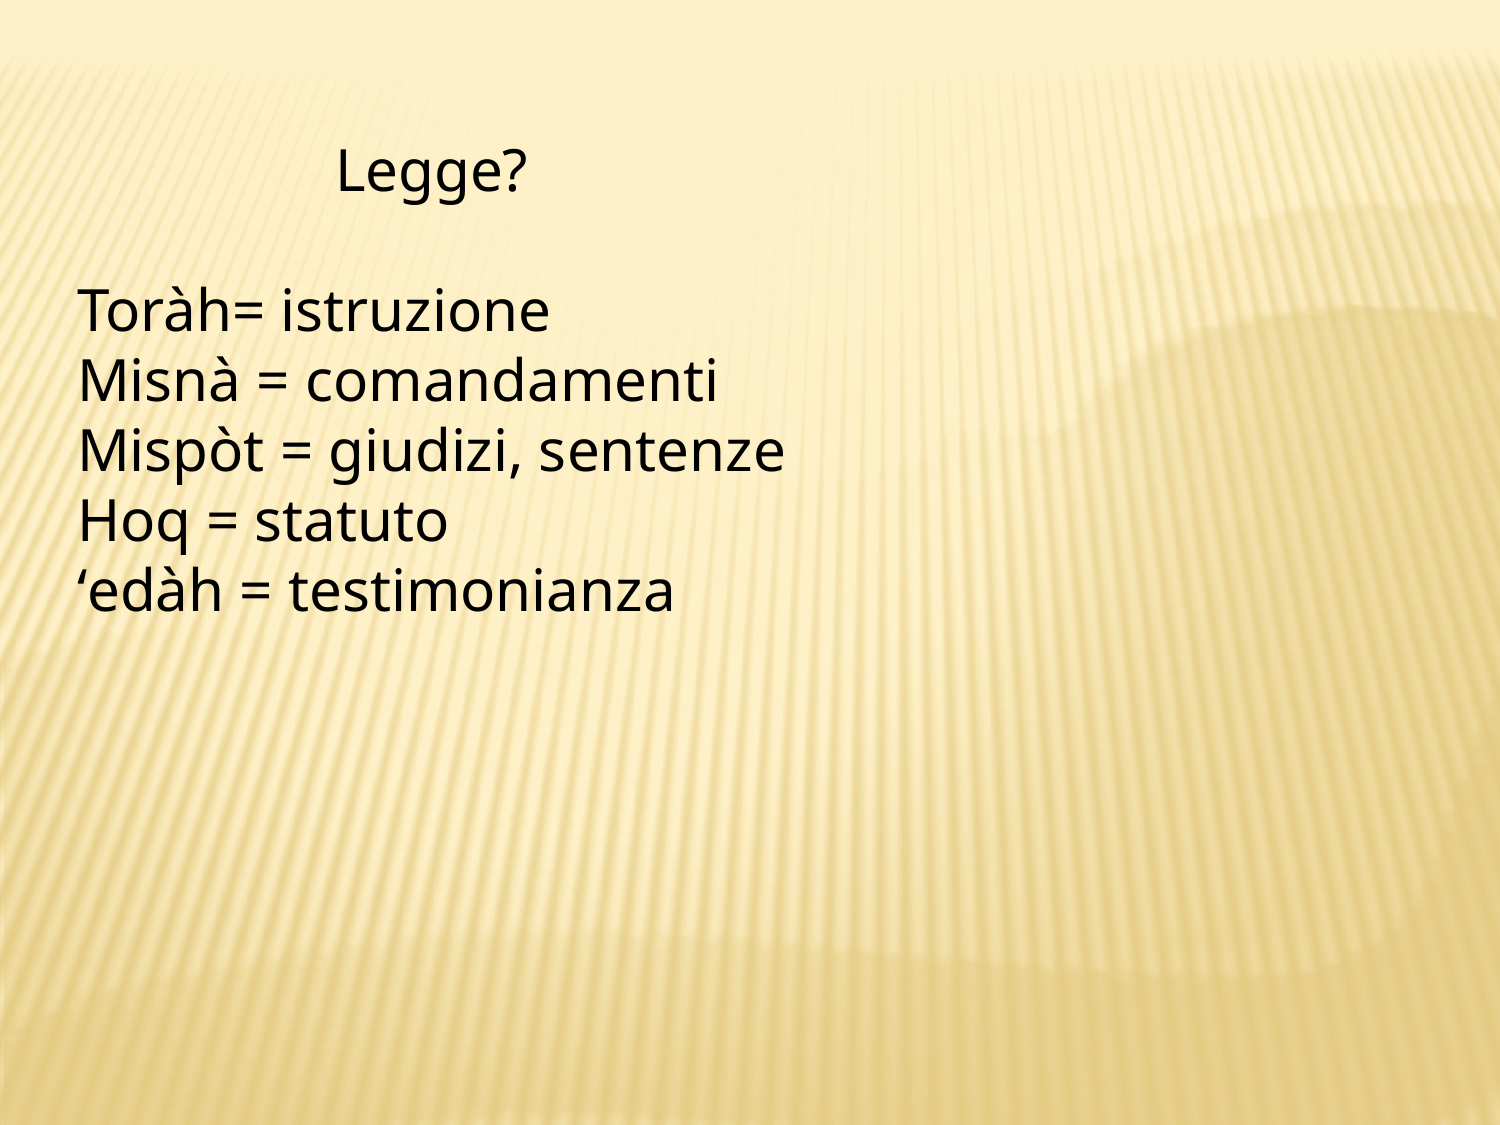

Legge?
Toràh= istruzione
Misnà = comandamenti
Mispòt = giudizi, sentenze
Hoq = statuto
‘edàh = testimonianza